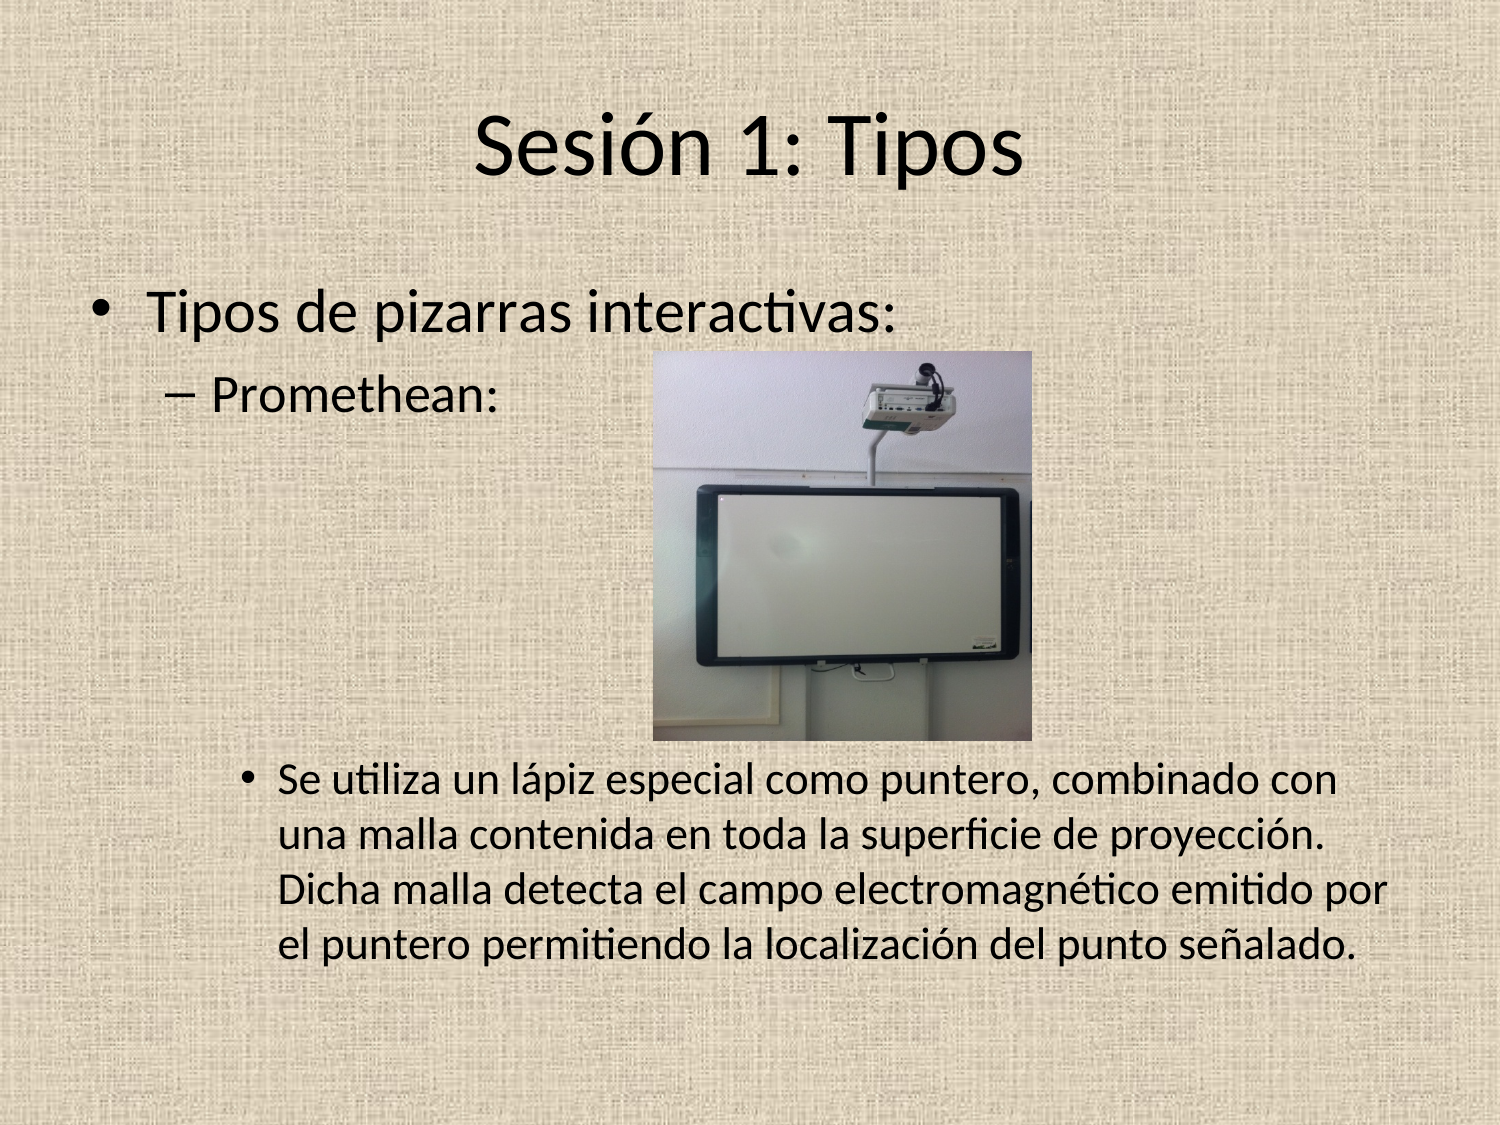

# Sesión 1: Tipos
Tipos de pizarras interactivas:
Promethean:
Se utiliza un lápiz especial como puntero, combinado con una malla contenida en toda la superficie de proyección. Dicha malla detecta el campo electromagnético emitido por el puntero permitiendo la localización del punto señalado.